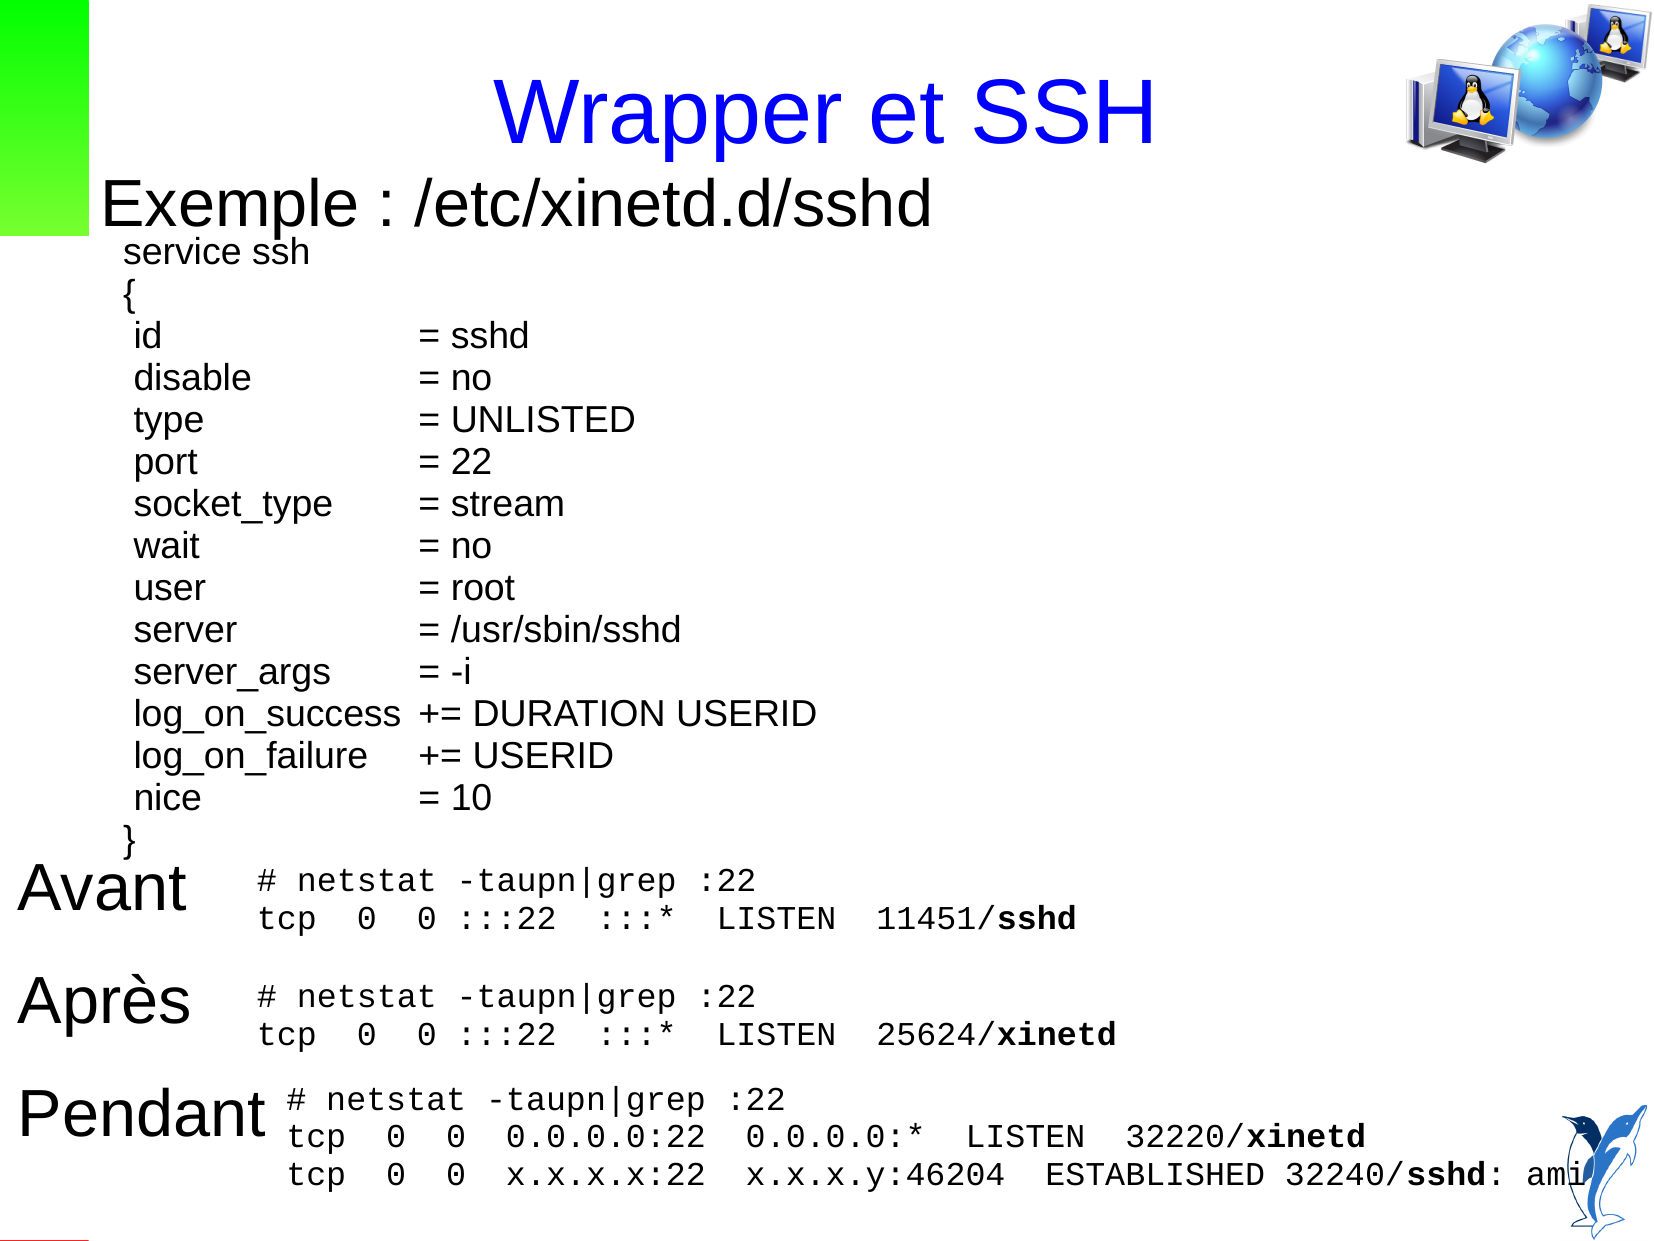

# Wrapper et SSH
Exemple : /etc/xinetd.d/sshd
service ssh
{
 id				= sshd
 disable			= no
 type			= UNLISTED
 port			= 22
 socket_type		= stream
 wait			= no
 user			= root
 server			= /usr/sbin/sshd
 server_args		= -i
 log_on_success	+= DURATION USERID
 log_on_failure	+= USERID
 nice			= 10
}
Avant
# netstat -taupn|grep :22
tcp 0 0 :::22 :::* LISTEN 11451/sshd
Après
# netstat -taupn|grep :22
tcp 0 0 :::22 :::* LISTEN 25624/xinetd
# netstat -taupn|grep :22
tcp 0 0 0.0.0.0:22 0.0.0.0:* LISTEN 32220/xinetd
tcp 0 0 x.x.x.x:22 x.x.x.y:46204 ESTABLISHED 32240/sshd: ami
Pendant